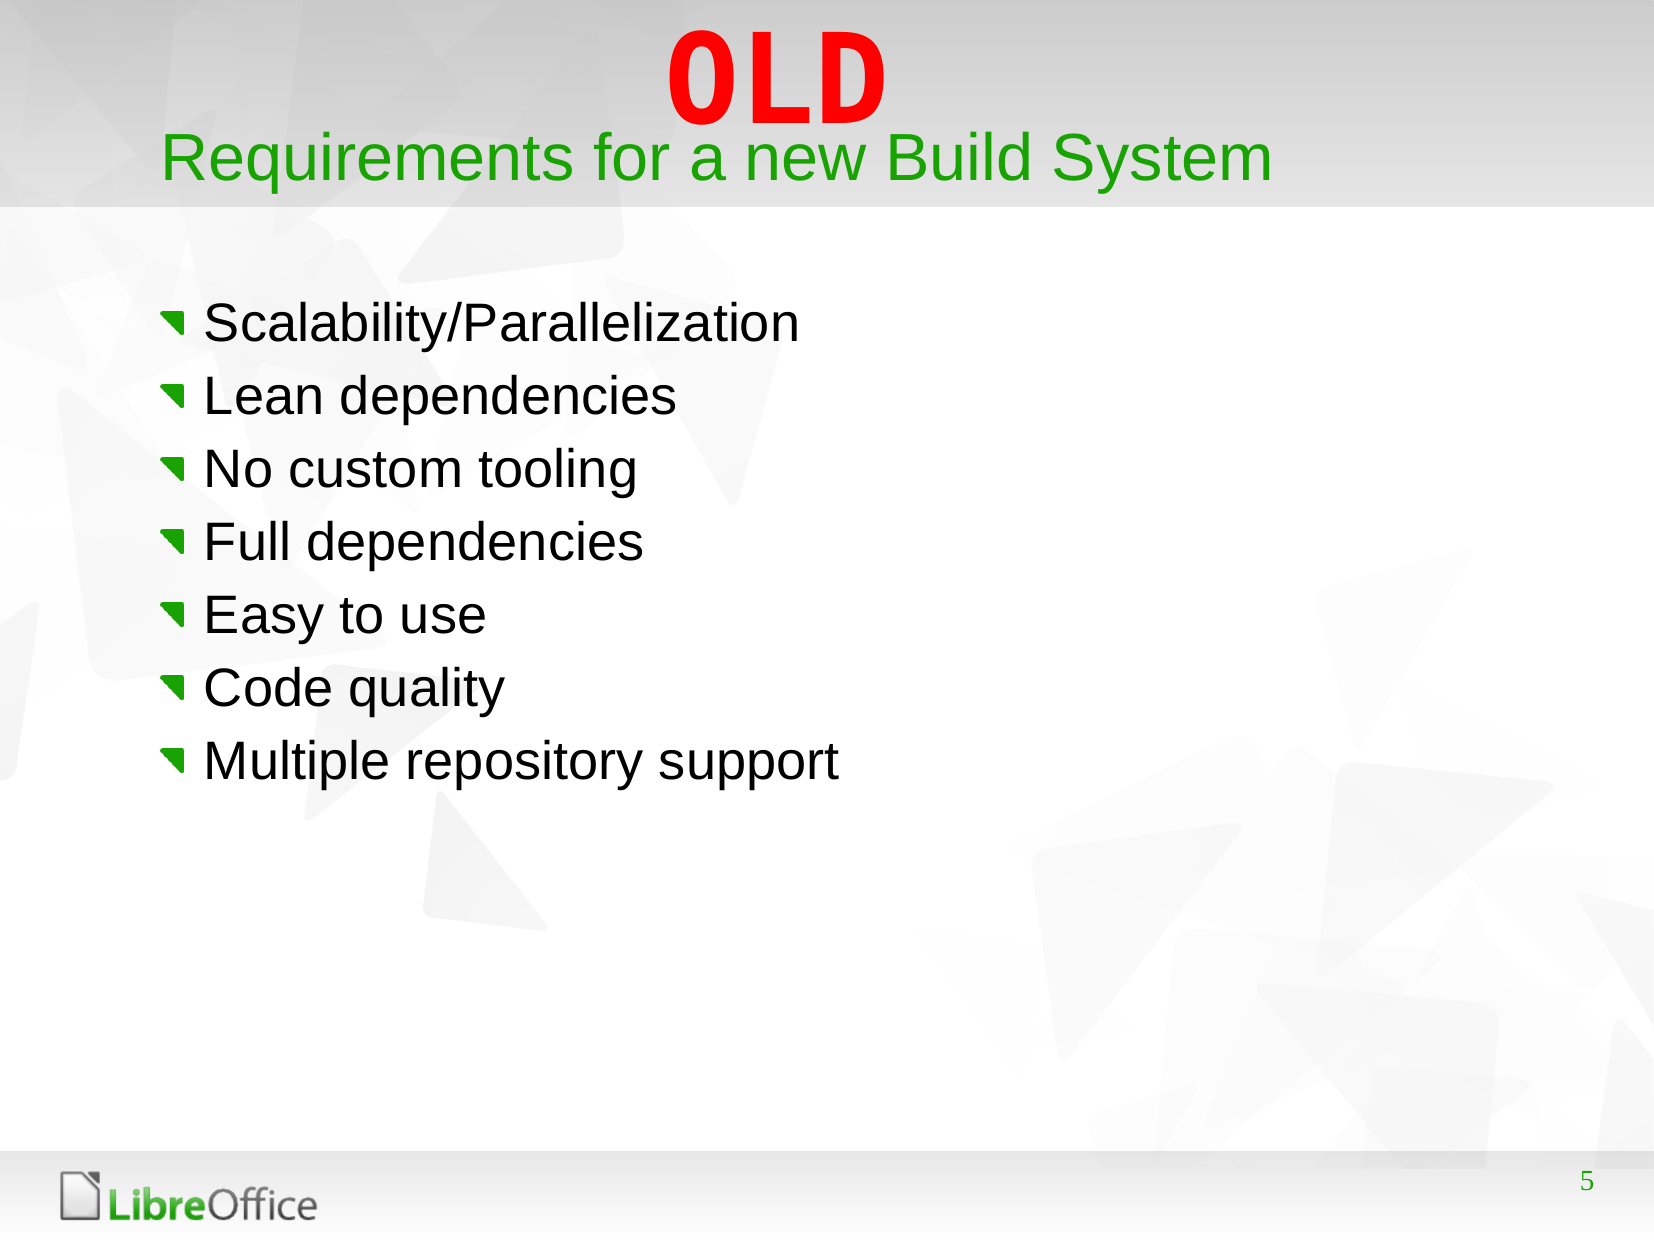

OLD
# Requirements for a new Build System
Scalability/Parallelization
Lean dependencies
No custom tooling
Full dependencies
Easy to use
Code quality
Multiple repository support
5